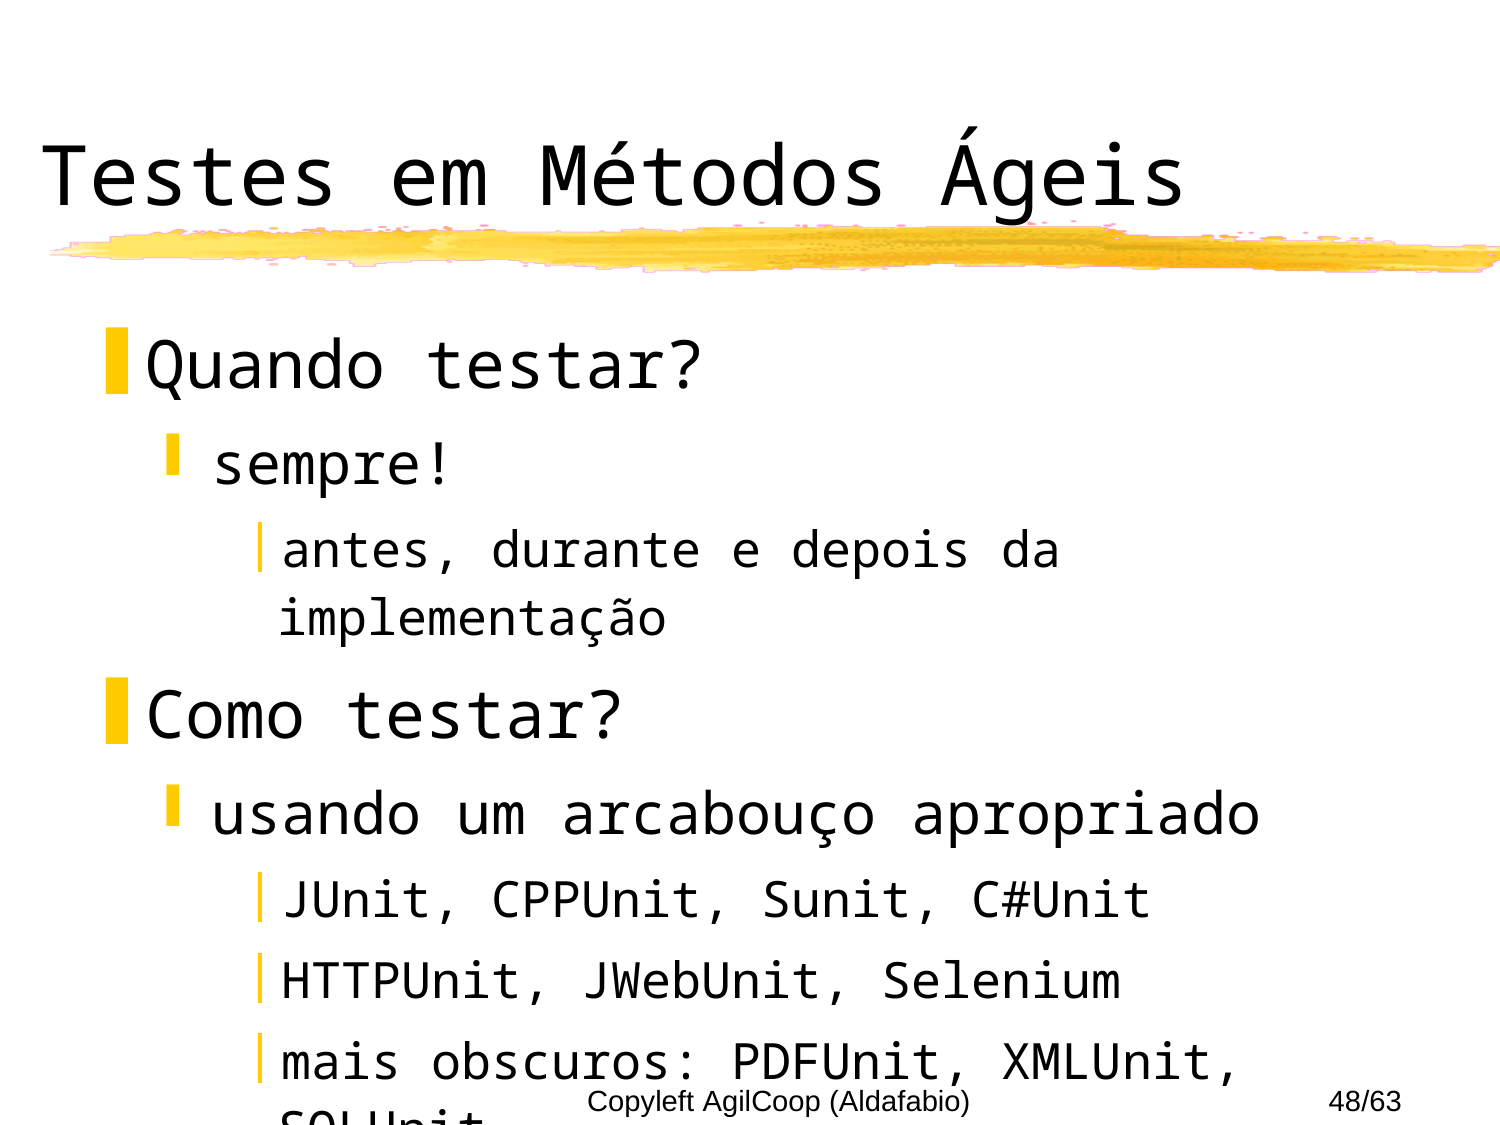

# Testes em Métodos Ágeis
Quando testar?
sempre!
antes, durante e depois da implementação
Como testar?
usando um arcabouço apropriado
JUnit, CPPUnit, Sunit, C#Unit
HTTPUnit, JWebUnit, Selenium
mais obscuros: PDFUnit, XMLUnit, SQLUnit
48